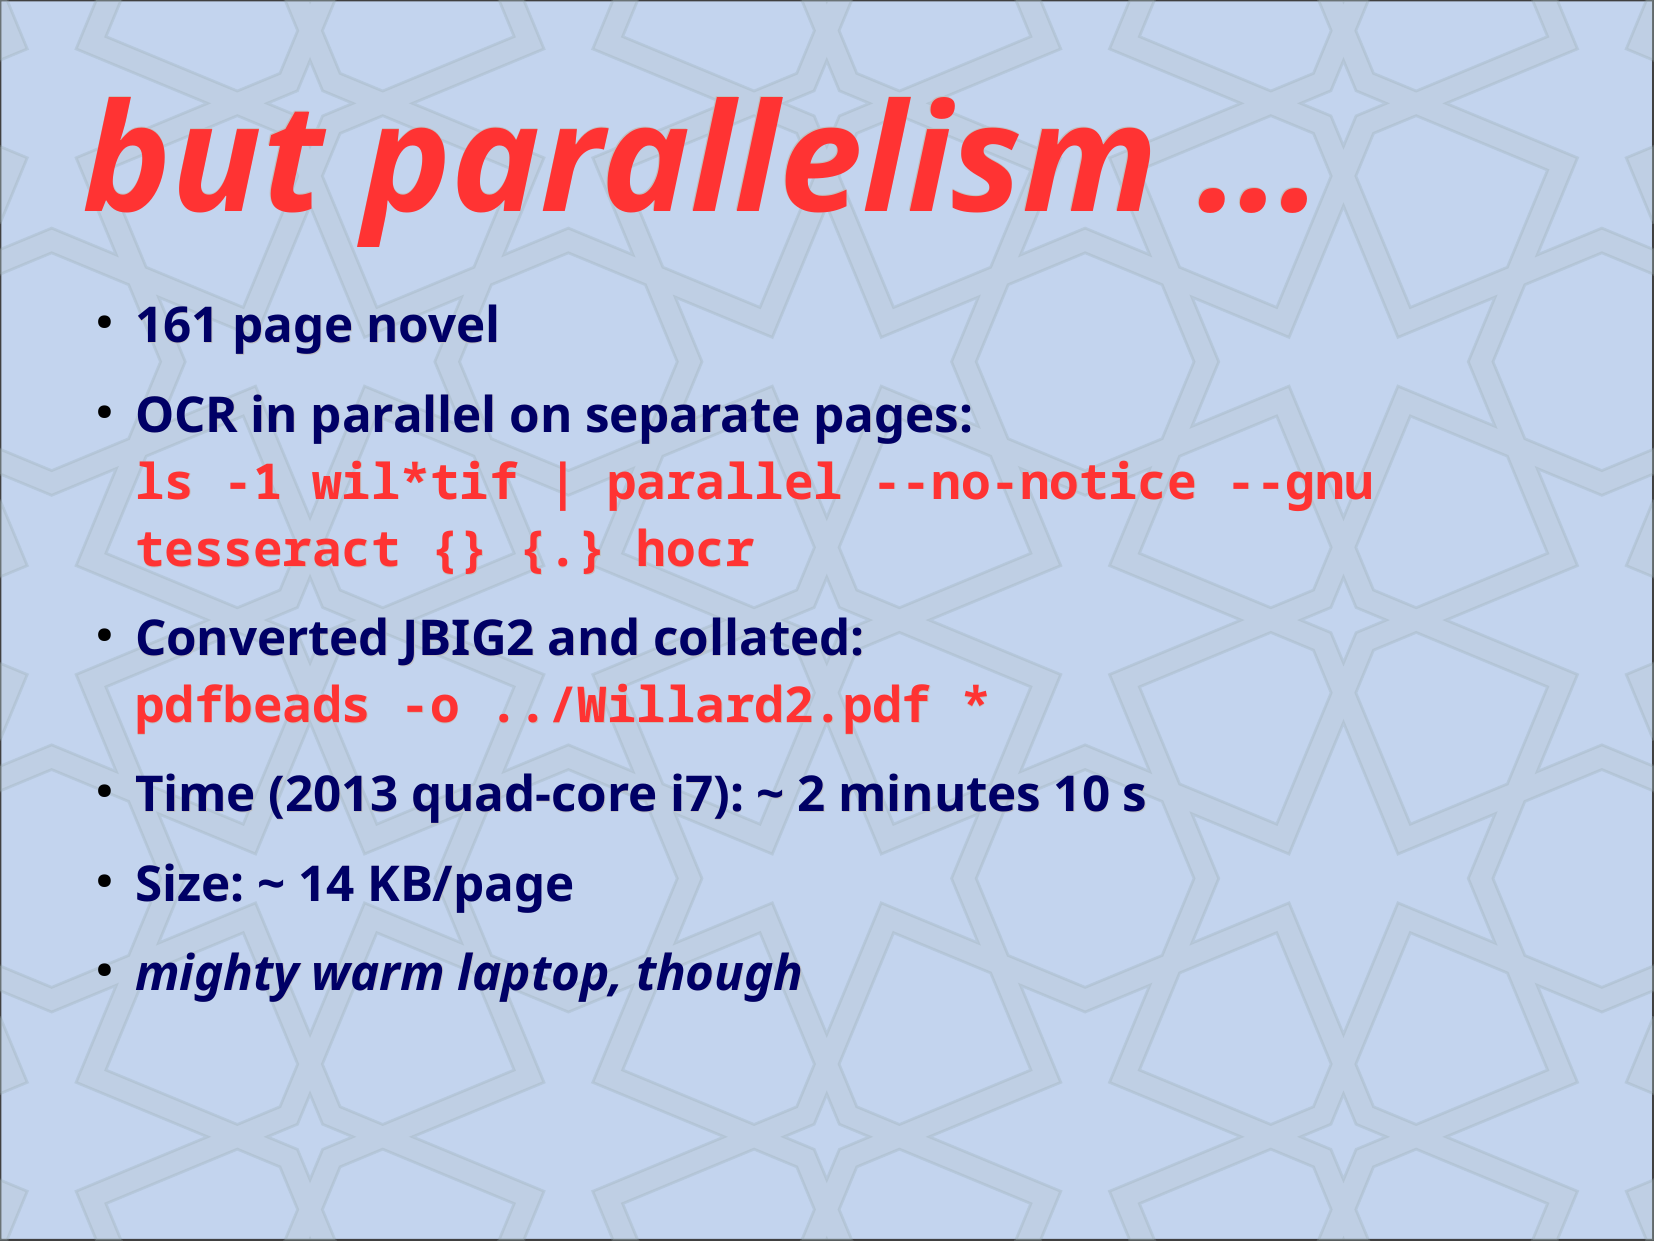

# but parallelism …
161 page novel
OCR in parallel on separate pages:
ls -1 wil*tif | parallel --no-notice --gnu tesseract {} {.} hocr
Converted JBIG2 and collated:
pdfbeads -o ../Willard2.pdf *
Time (2013 quad-core i7): ~ 2 minutes 10 s
Size: ~ 14 KB/page
mighty warm laptop, though